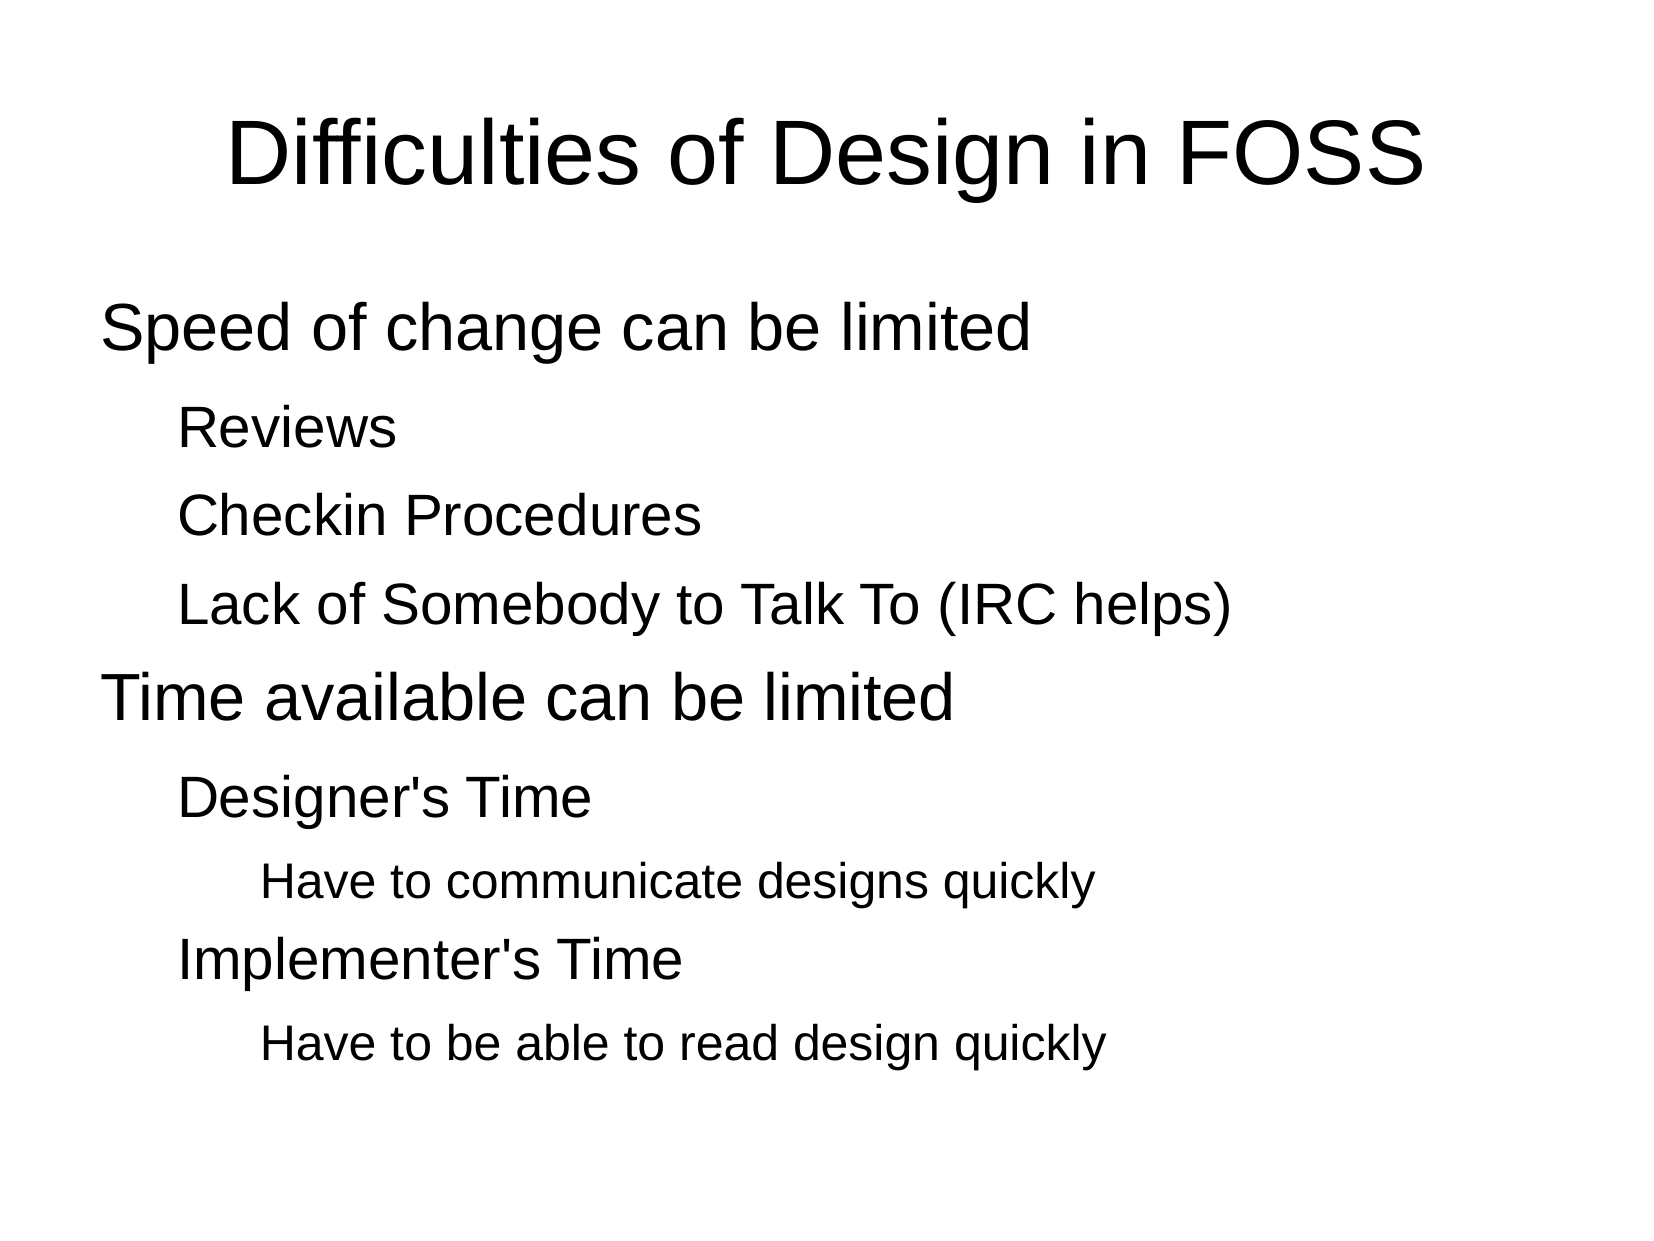

# Difficulties of Design in FOSS
Speed of change can be limited
Reviews
Checkin Procedures
Lack of Somebody to Talk To (IRC helps)
Time available can be limited
Designer's Time
Have to communicate designs quickly
Implementer's Time
Have to be able to read design quickly